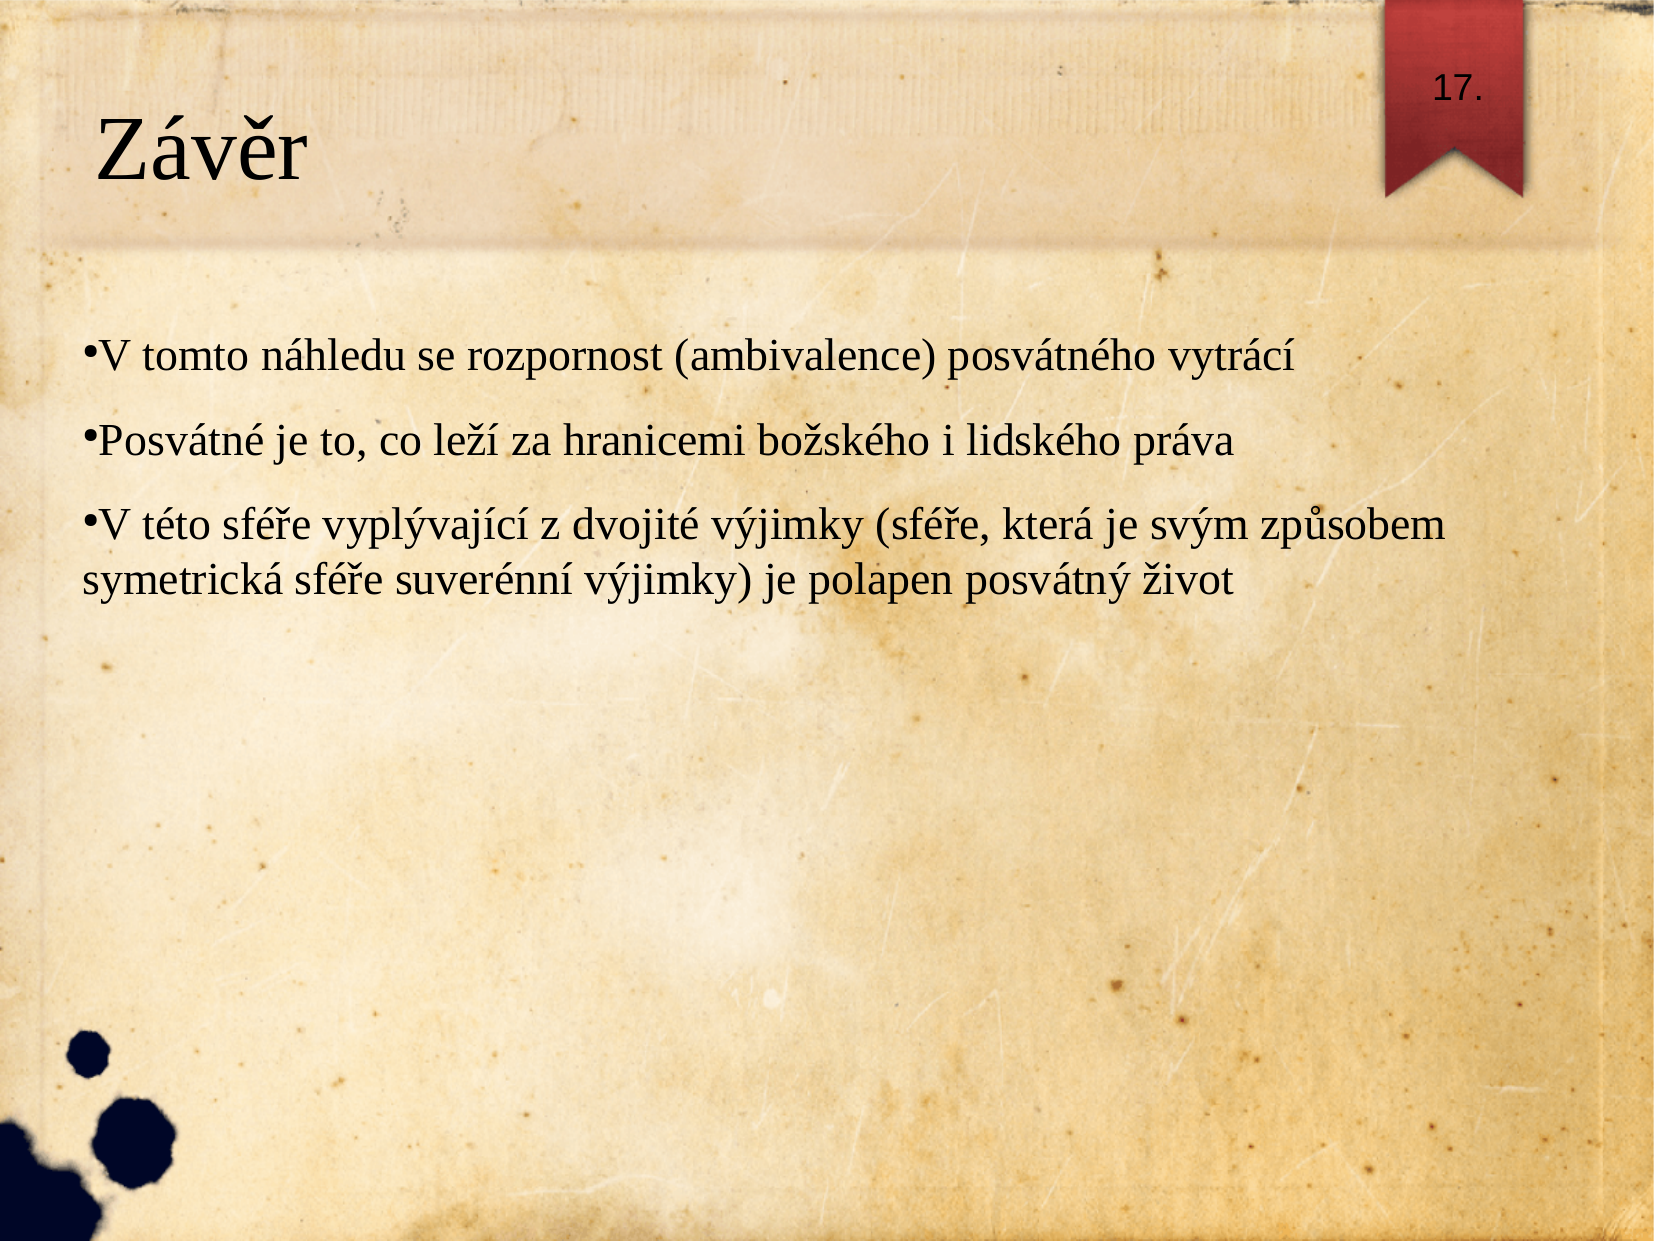

# Závěr
17.
V tomto náhledu se rozpornost (ambivalence) posvátného vytrácí
Posvátné je to, co leží za hranicemi božského i lidského práva
V této sféře vyplývající z dvojité výjimky (sféře, která je svým způsobem symetrická sféře suverénní výjimky) je polapen posvátný život